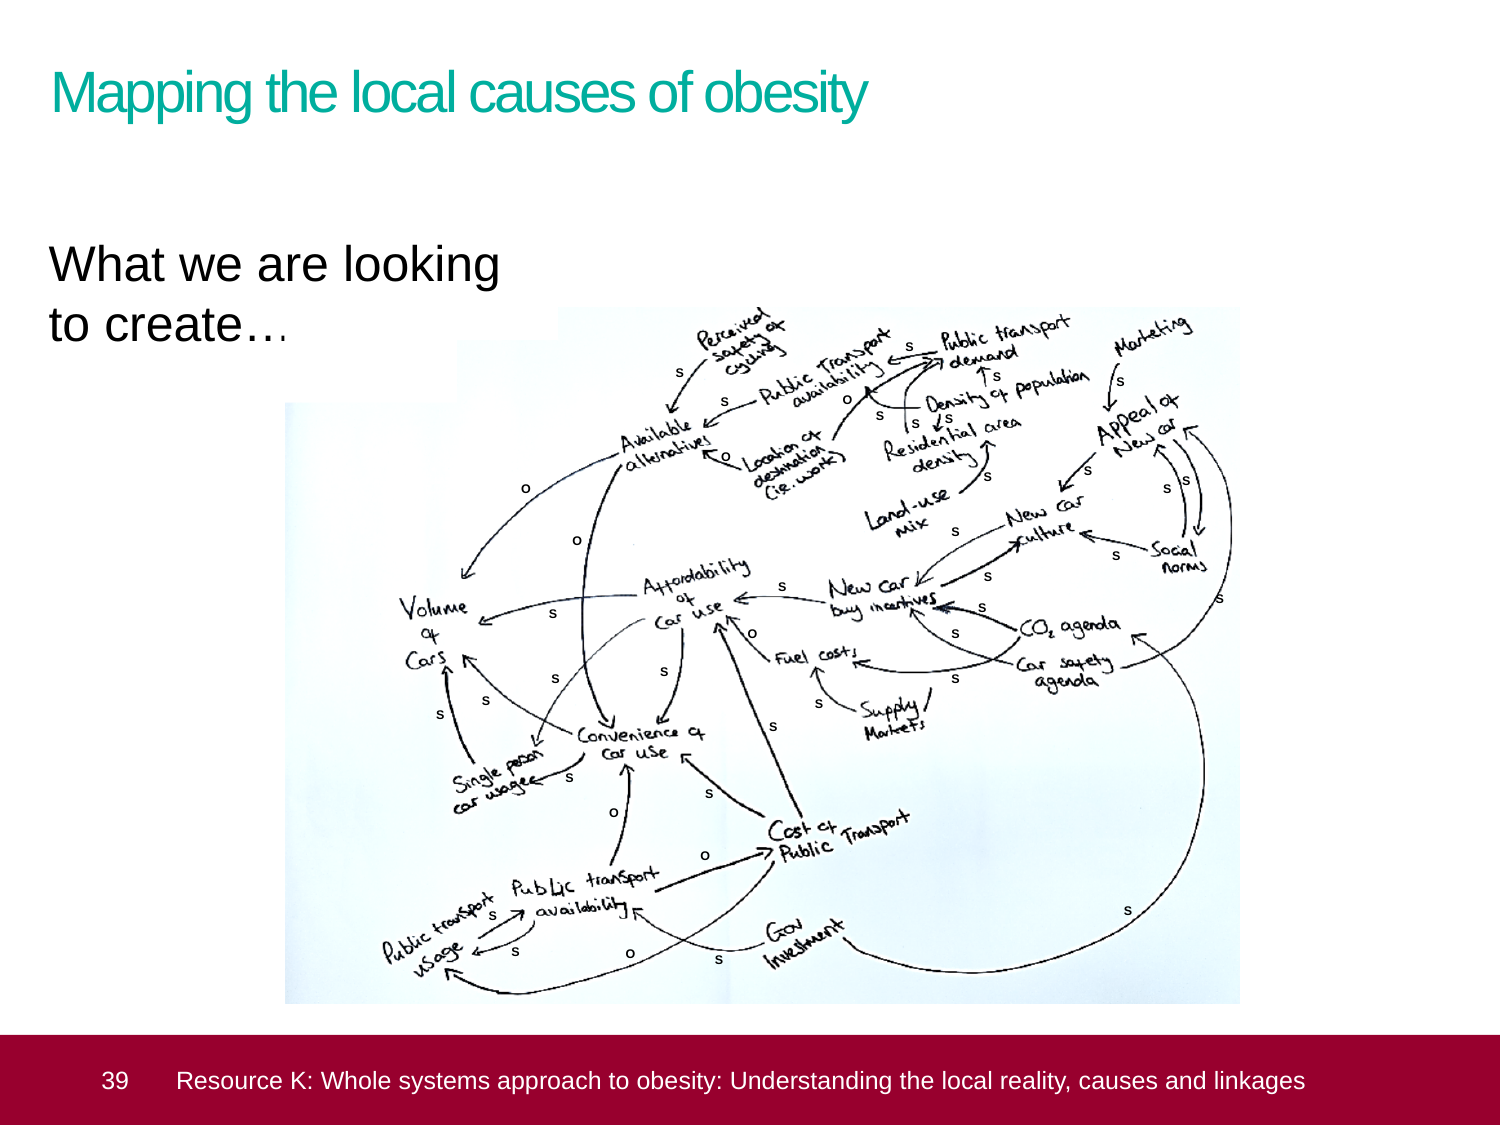

# Mapping the local causes of obesity
What we are looking to create…
S
S
S
S
O
S
S
S
S
O
S
S
S
O
S
S
O
S
S
S
S
S
S
O
S
S
S
S
S
S
S
S
S
S
O
O
S
S
S
O
S
 35
Resource K: Whole systems approach to obesity: Understanding the local reality, causes and linkages